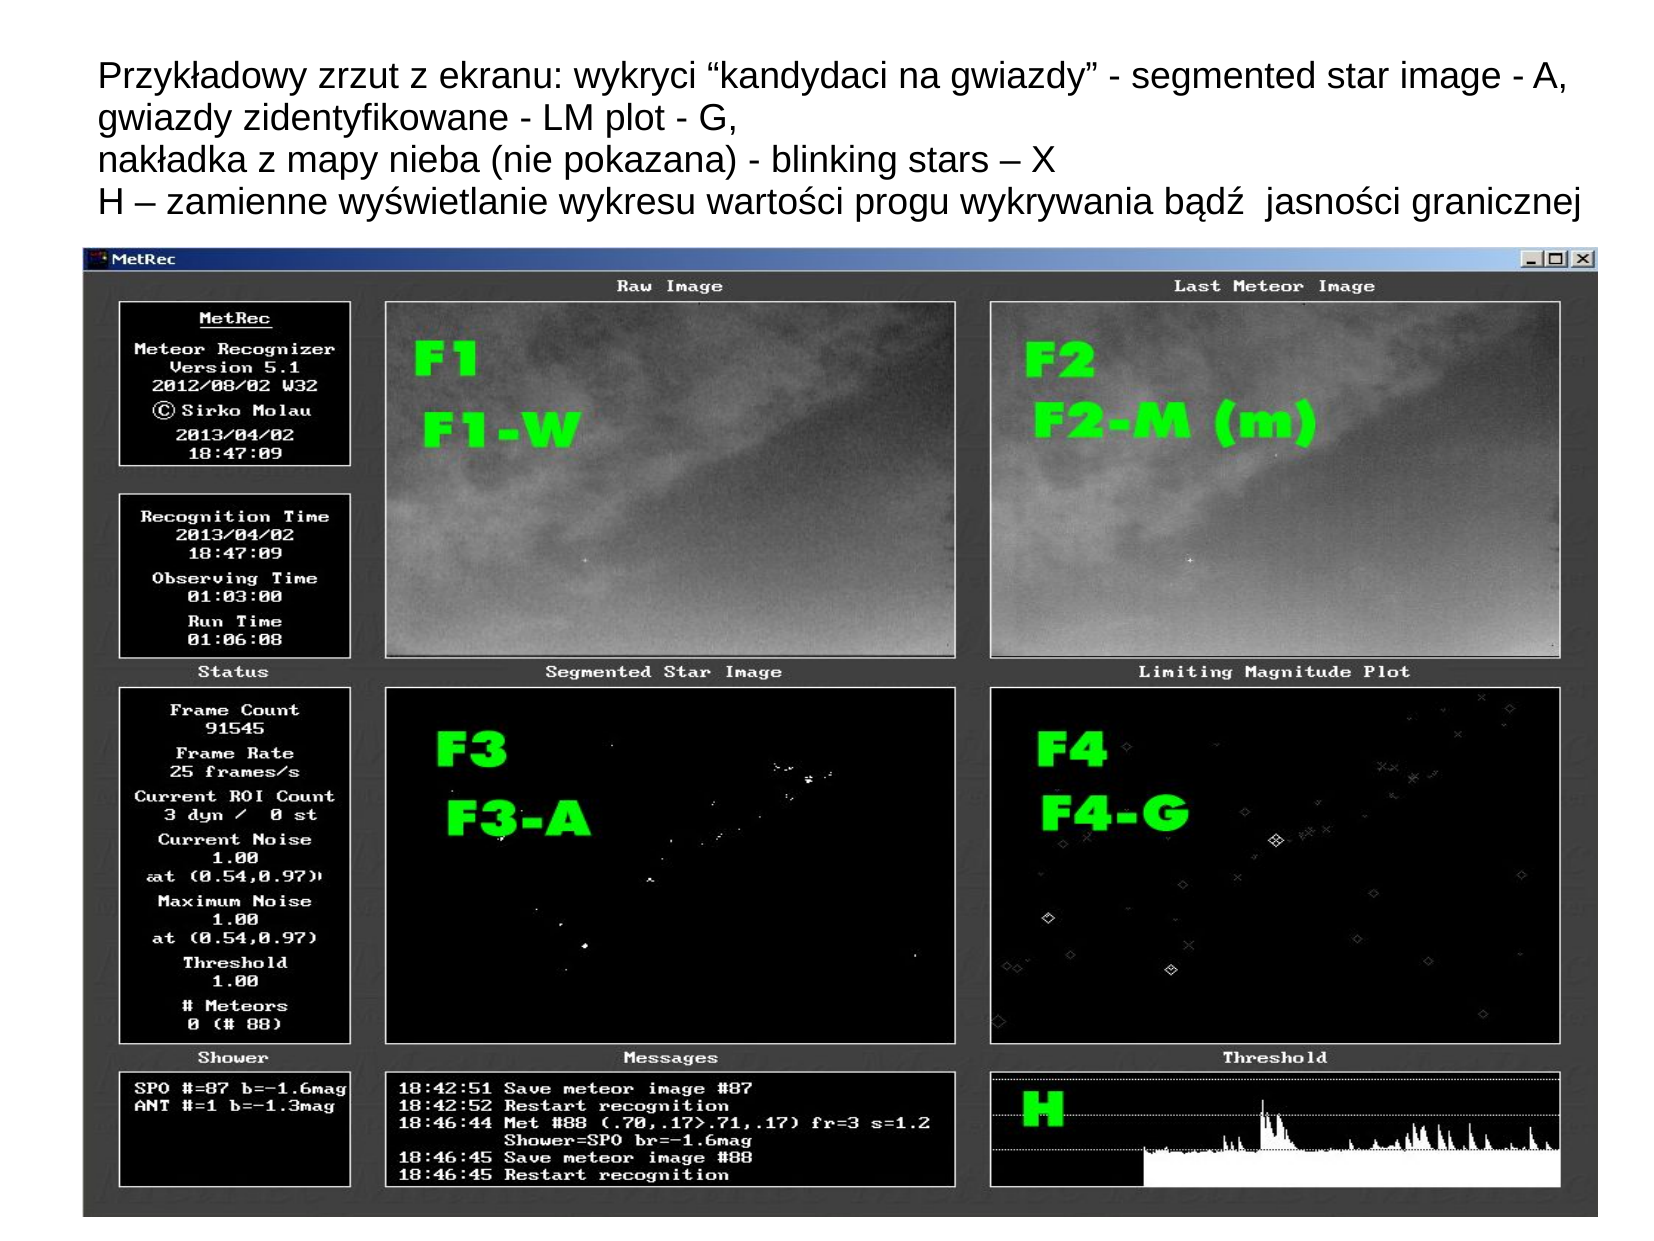

Przykładowy zrzut z ekranu: wykryci “kandydaci na gwiazdy” - segmented star image - A,
gwiazdy zidentyfikowane - LM plot - G,
nakładka z mapy nieba (nie pokazana) - blinking stars – X
H – zamienne wyświetlanie wykresu wartości progu wykrywania bądź jasności granicznej